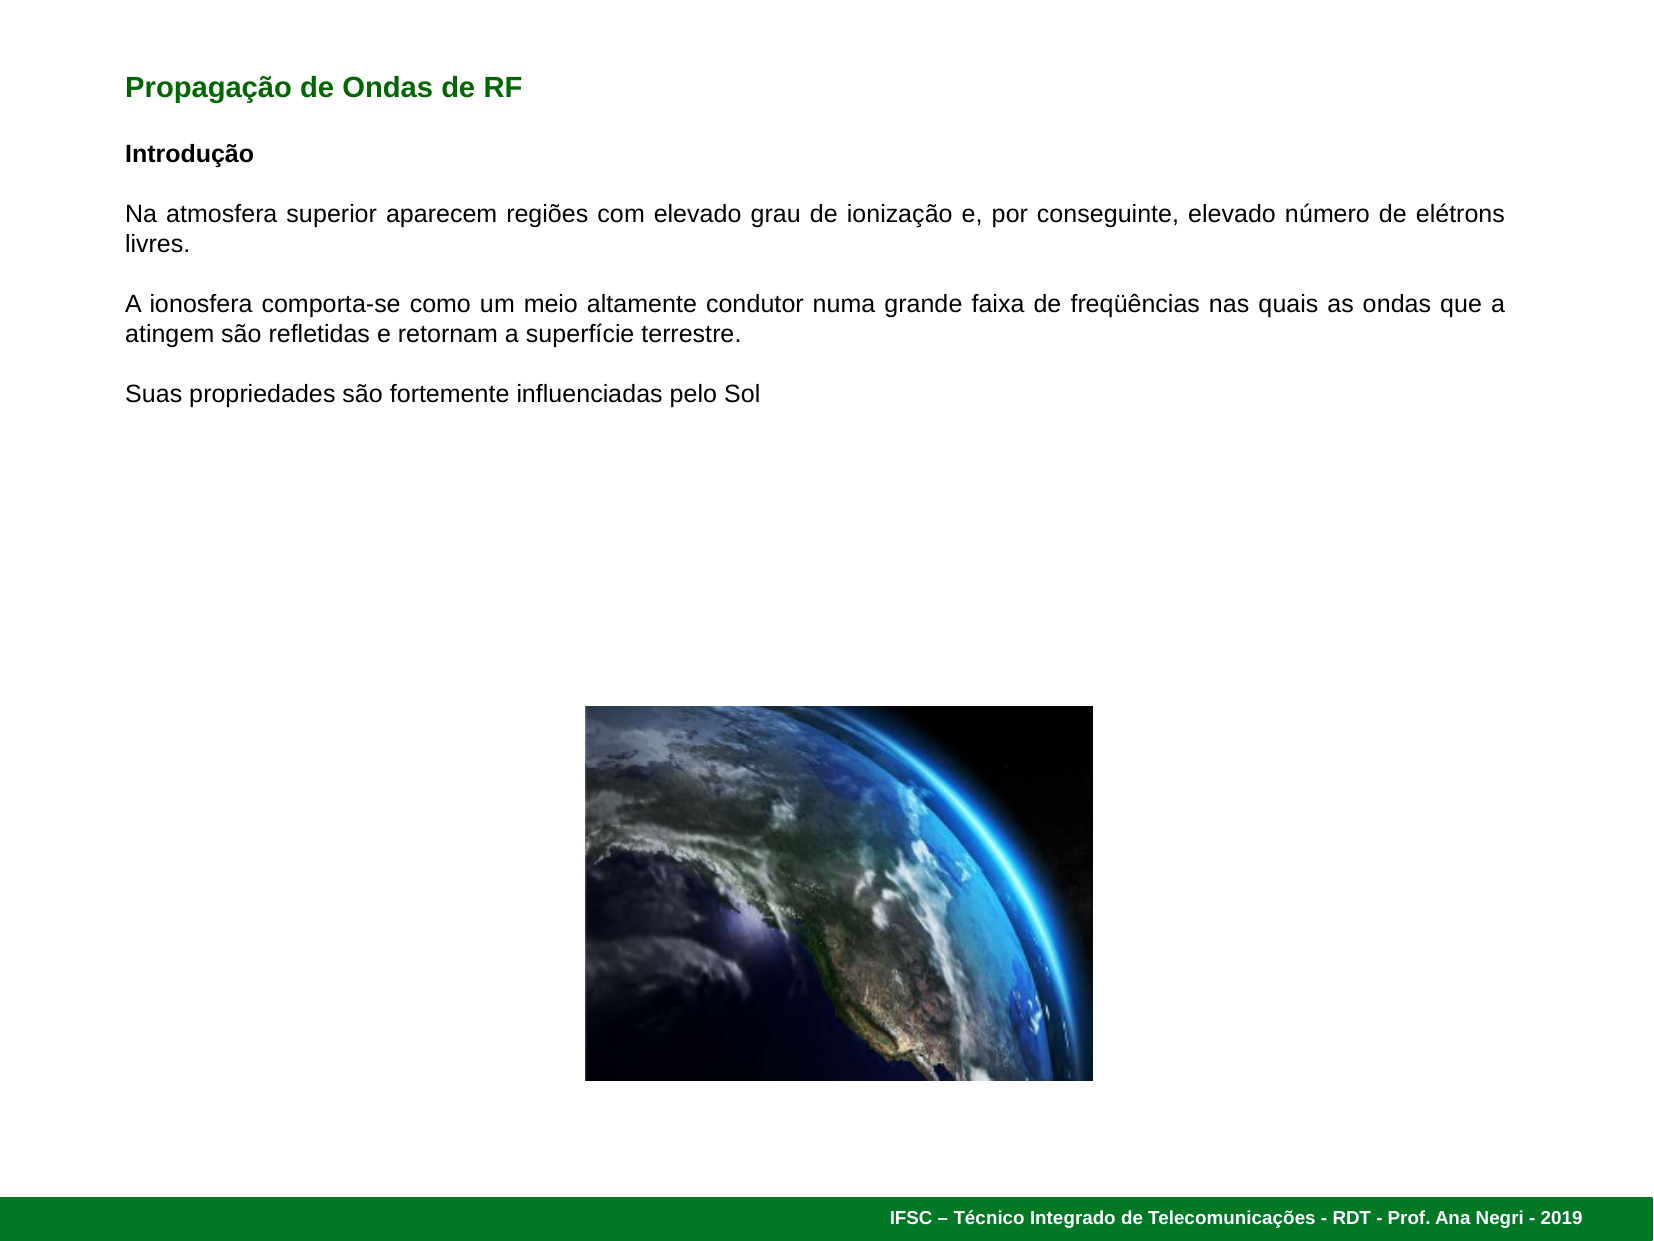

Propagação de Ondas de RF
Introdução
Na atmosfera superior aparecem regiões com elevado grau de ionização e, por conseguinte, elevado número de elétrons livres.
A ionosfera comporta-se como um meio altamente condutor numa grande faixa de freqüências nas quais as ondas que a atingem são refletidas e retornam a superfície terrestre.
Suas propriedades são fortemente influenciadas pelo Sol
IFSC – Técnico Integrado de Telecomunicações - RDT - Prof. Ana Negri - 2019